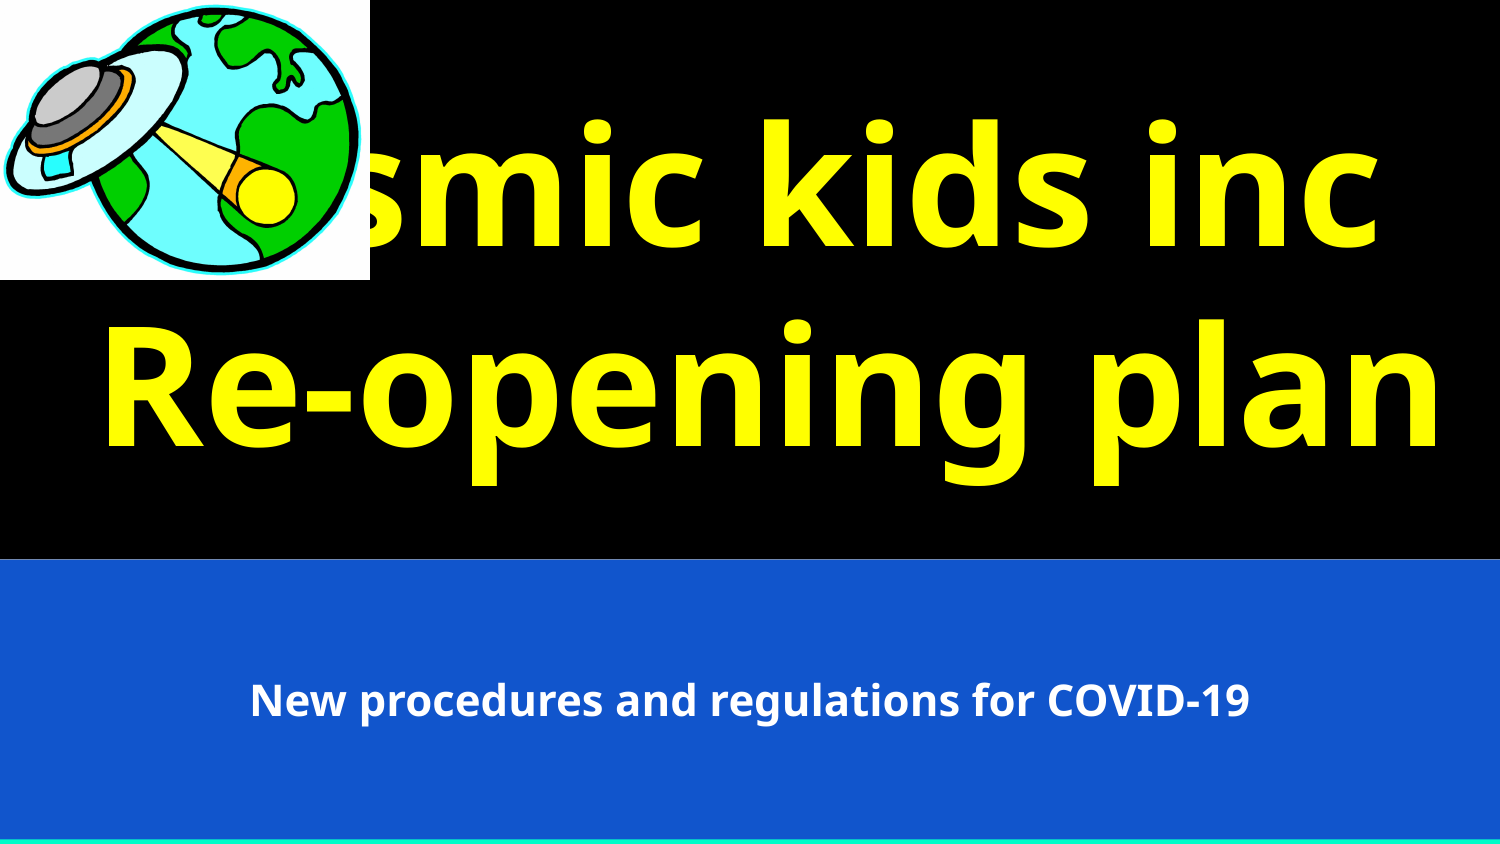

# Cosmic kids inc Re-opening plan
New procedures and regulations for COVID-19